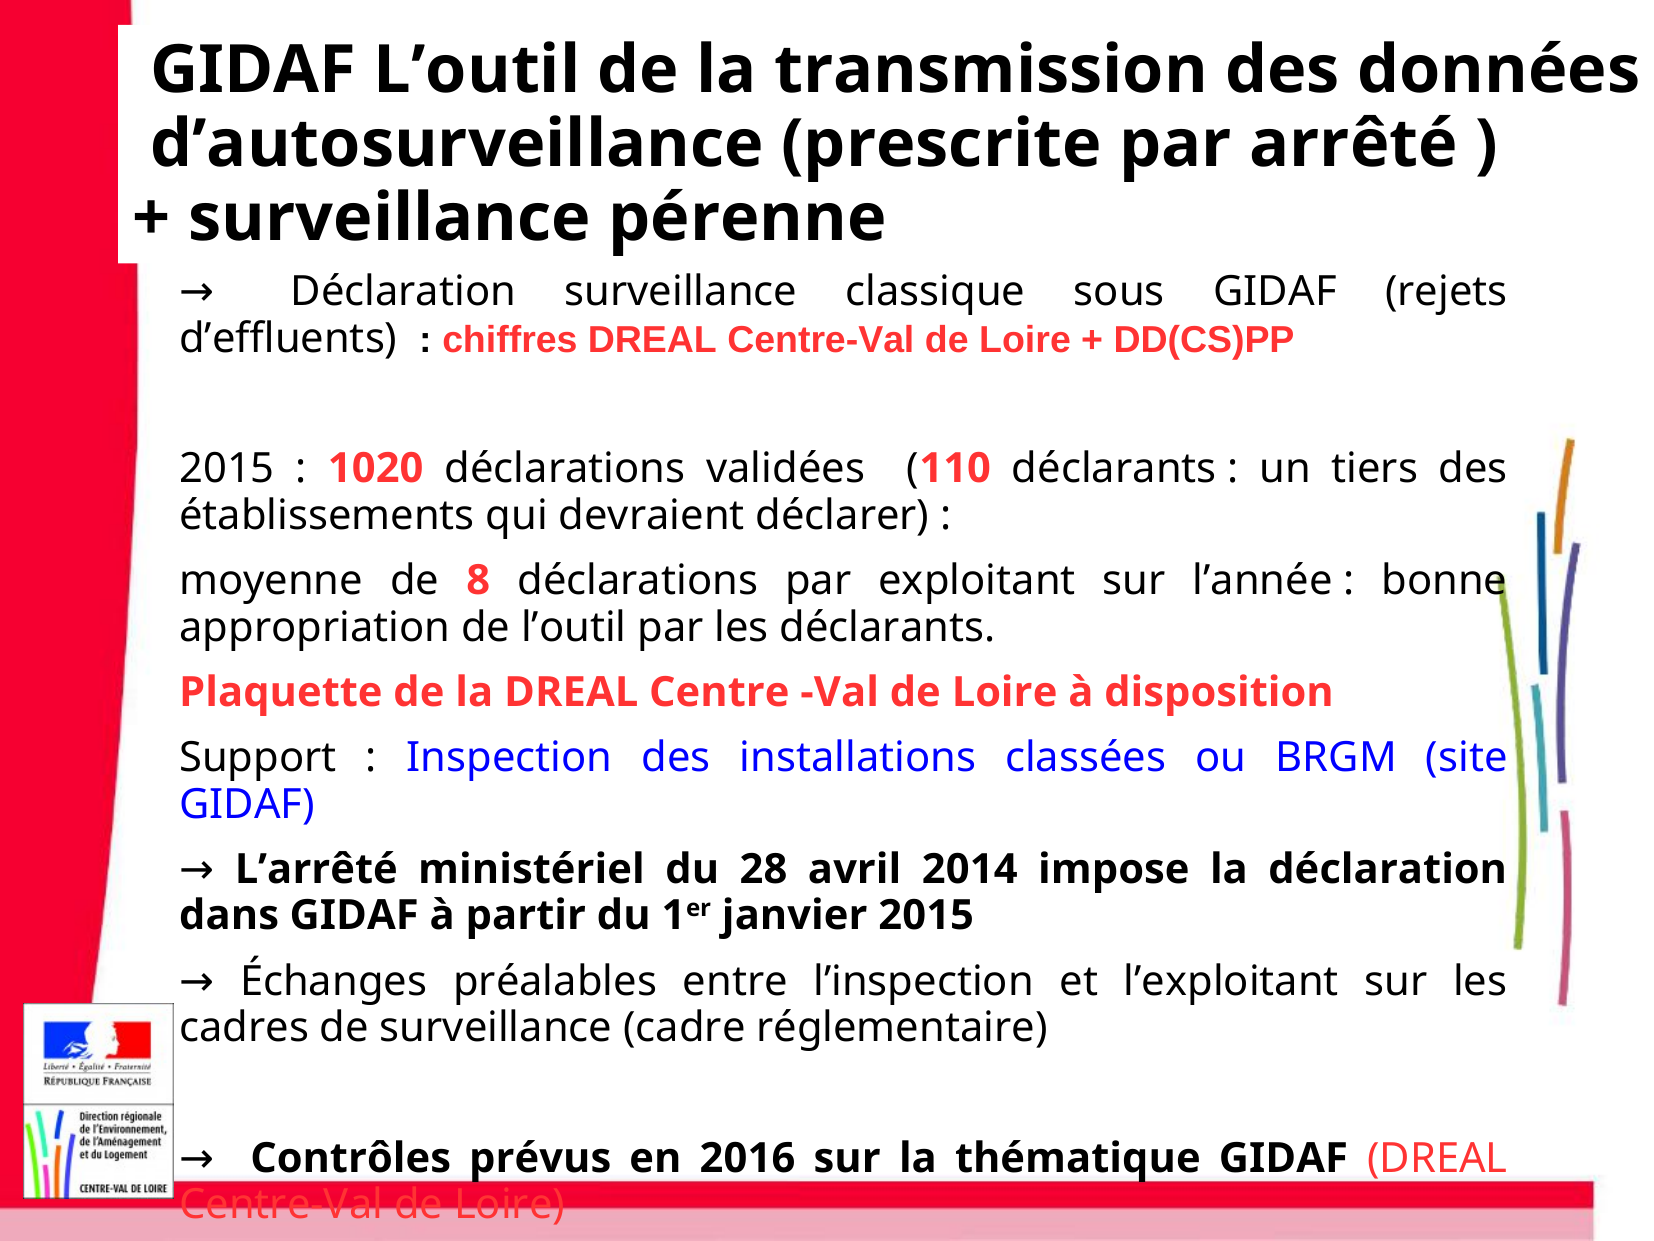

GIDAF L’outil de la transmission des données
 d’autosurveillance (prescrite par arrêté )
+ surveillance pérenne
→ 	Déclaration surveillance classique sous GIDAF (rejets d’effluents)  : chiffres DREAL Centre-Val de Loire + DD(CS)PP
2015 : 1020 déclarations validées (110 déclarants : un tiers des établissements qui devraient déclarer) :
moyenne de 8 déclarations par exploitant sur l’année : bonne appropriation de l’outil par les déclarants.
Plaquette de la DREAL Centre -Val de Loire à disposition
Support : Inspection des installations classées ou BRGM (site GIDAF)
→ L’arrêté ministériel du 28 avril 2014 impose la déclaration dans GIDAF à partir du 1er janvier 2015
→ Échanges préalables entre l’inspection et l’exploitant sur les cadres de surveillance (cadre réglementaire)
→ Contrôles prévus en 2016 sur la thématique GIDAF (DREAL Centre-Val de Loire)
11